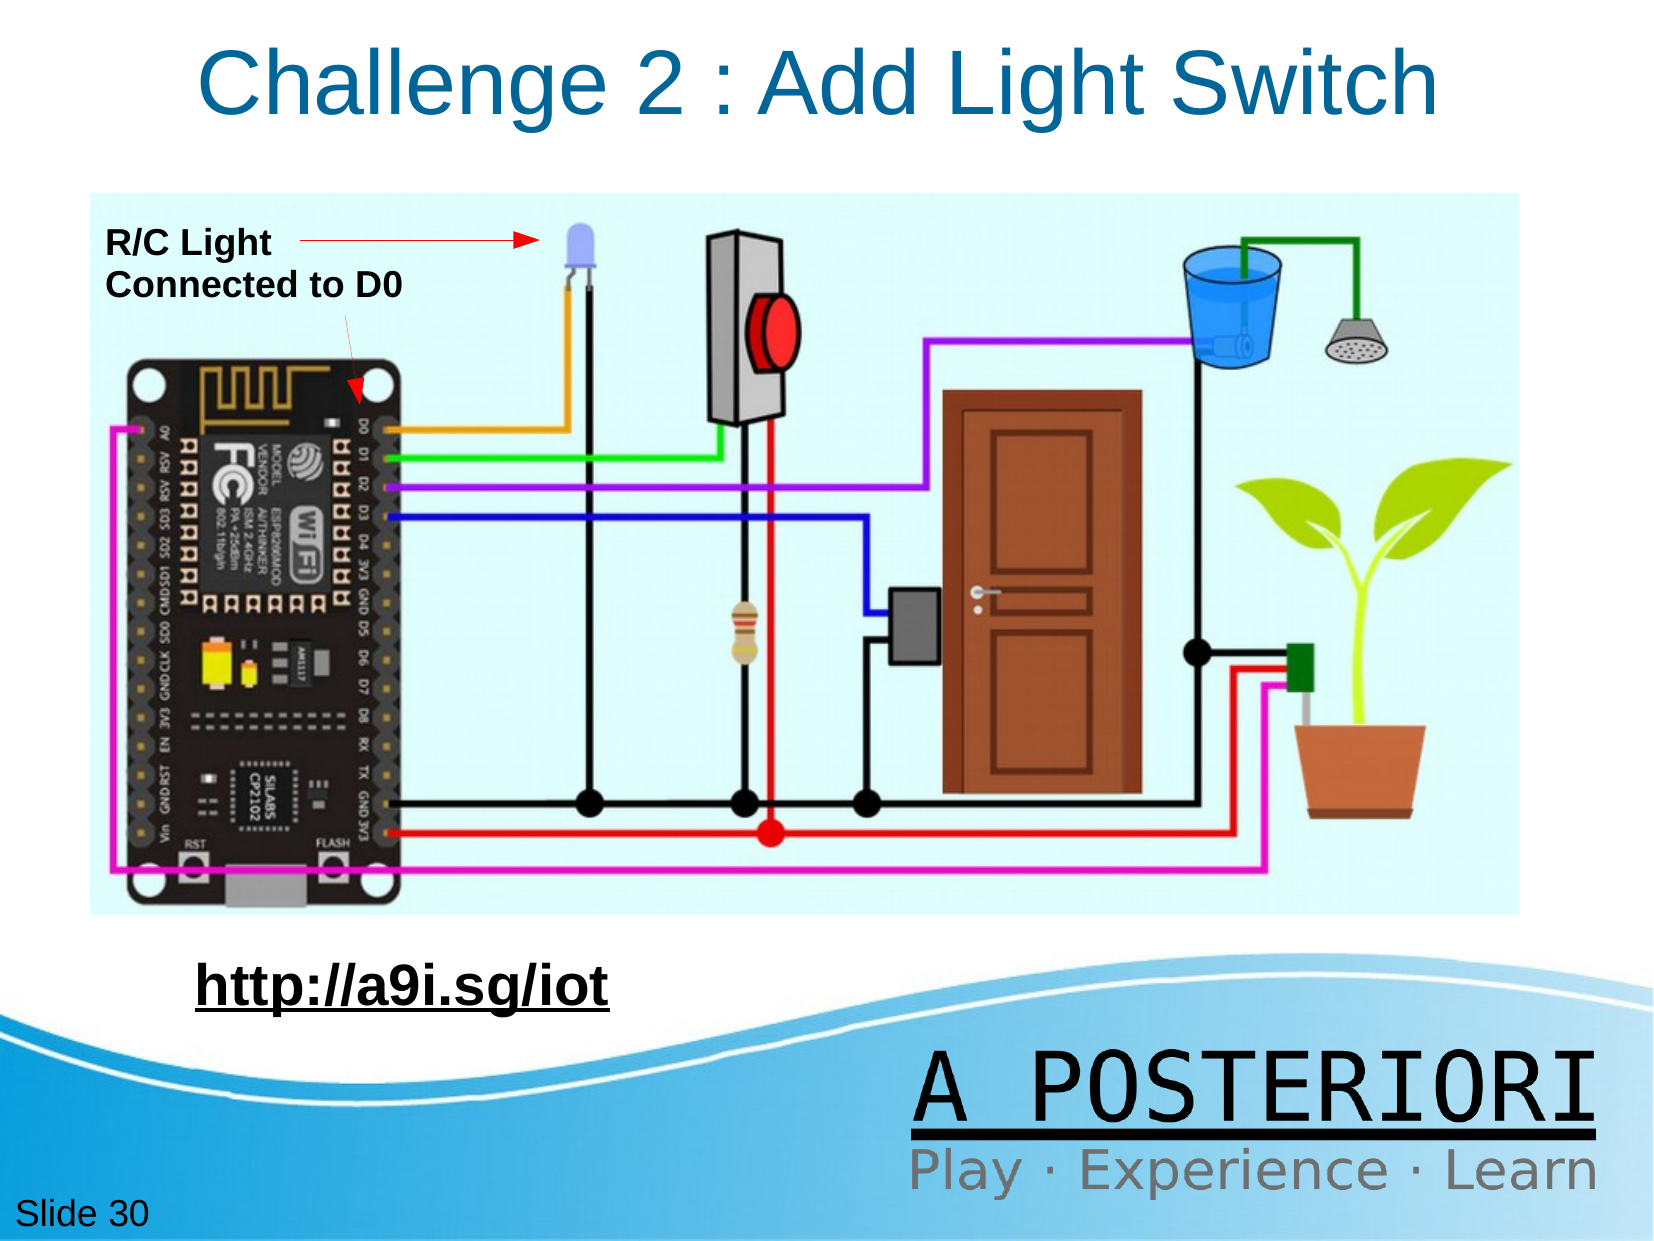

# Challenge 2 : Add Light Switch
R/C Light
Connected to D0
http://a9i.sg/iot